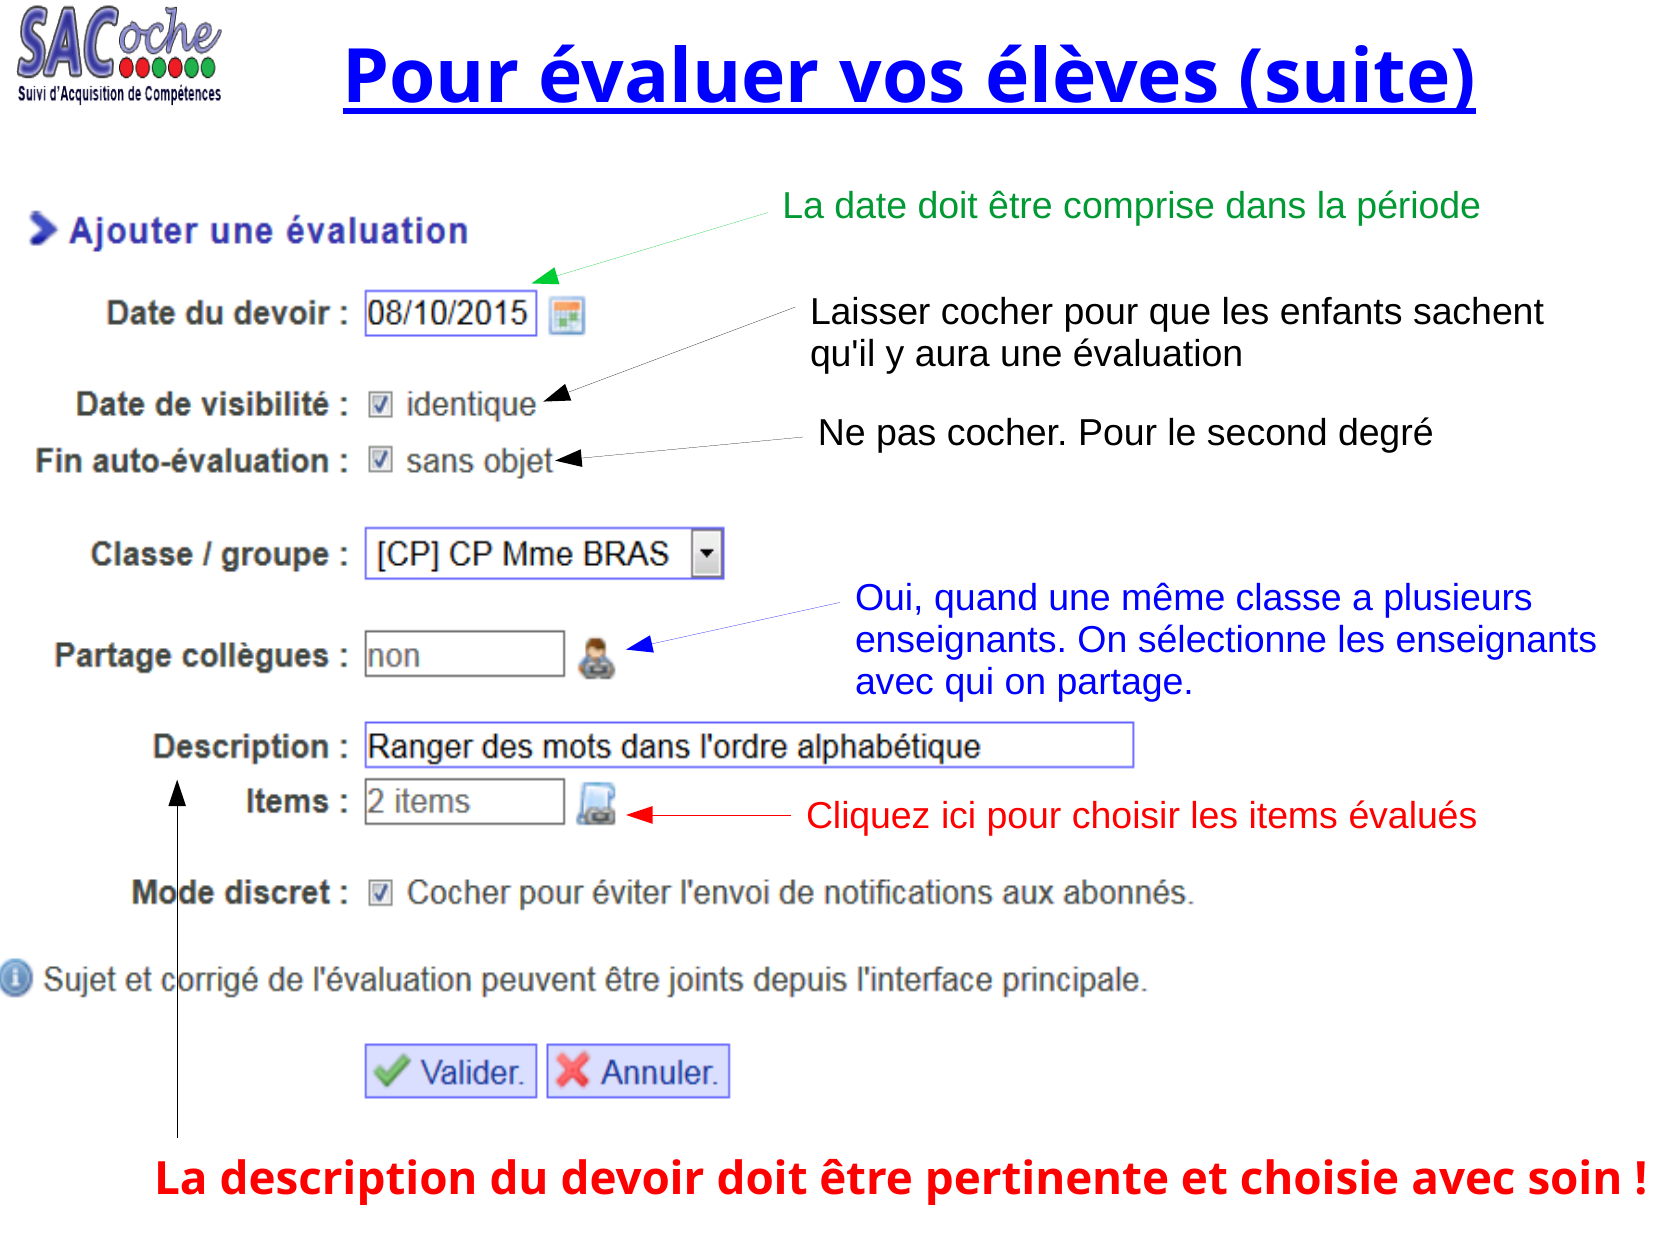

# Pour évaluer vos élèves (suite)
La date doit être comprise dans la période
Laisser cocher pour que les enfants sachent
qu'il y aura une évaluation
Ne pas cocher. Pour le second degré
Oui, quand une même classe a plusieurs
enseignants. On sélectionne les enseignants
avec qui on partage.
Cliquez ici pour choisir les items évalués
La description du devoir doit être pertinente et choisie avec soin !